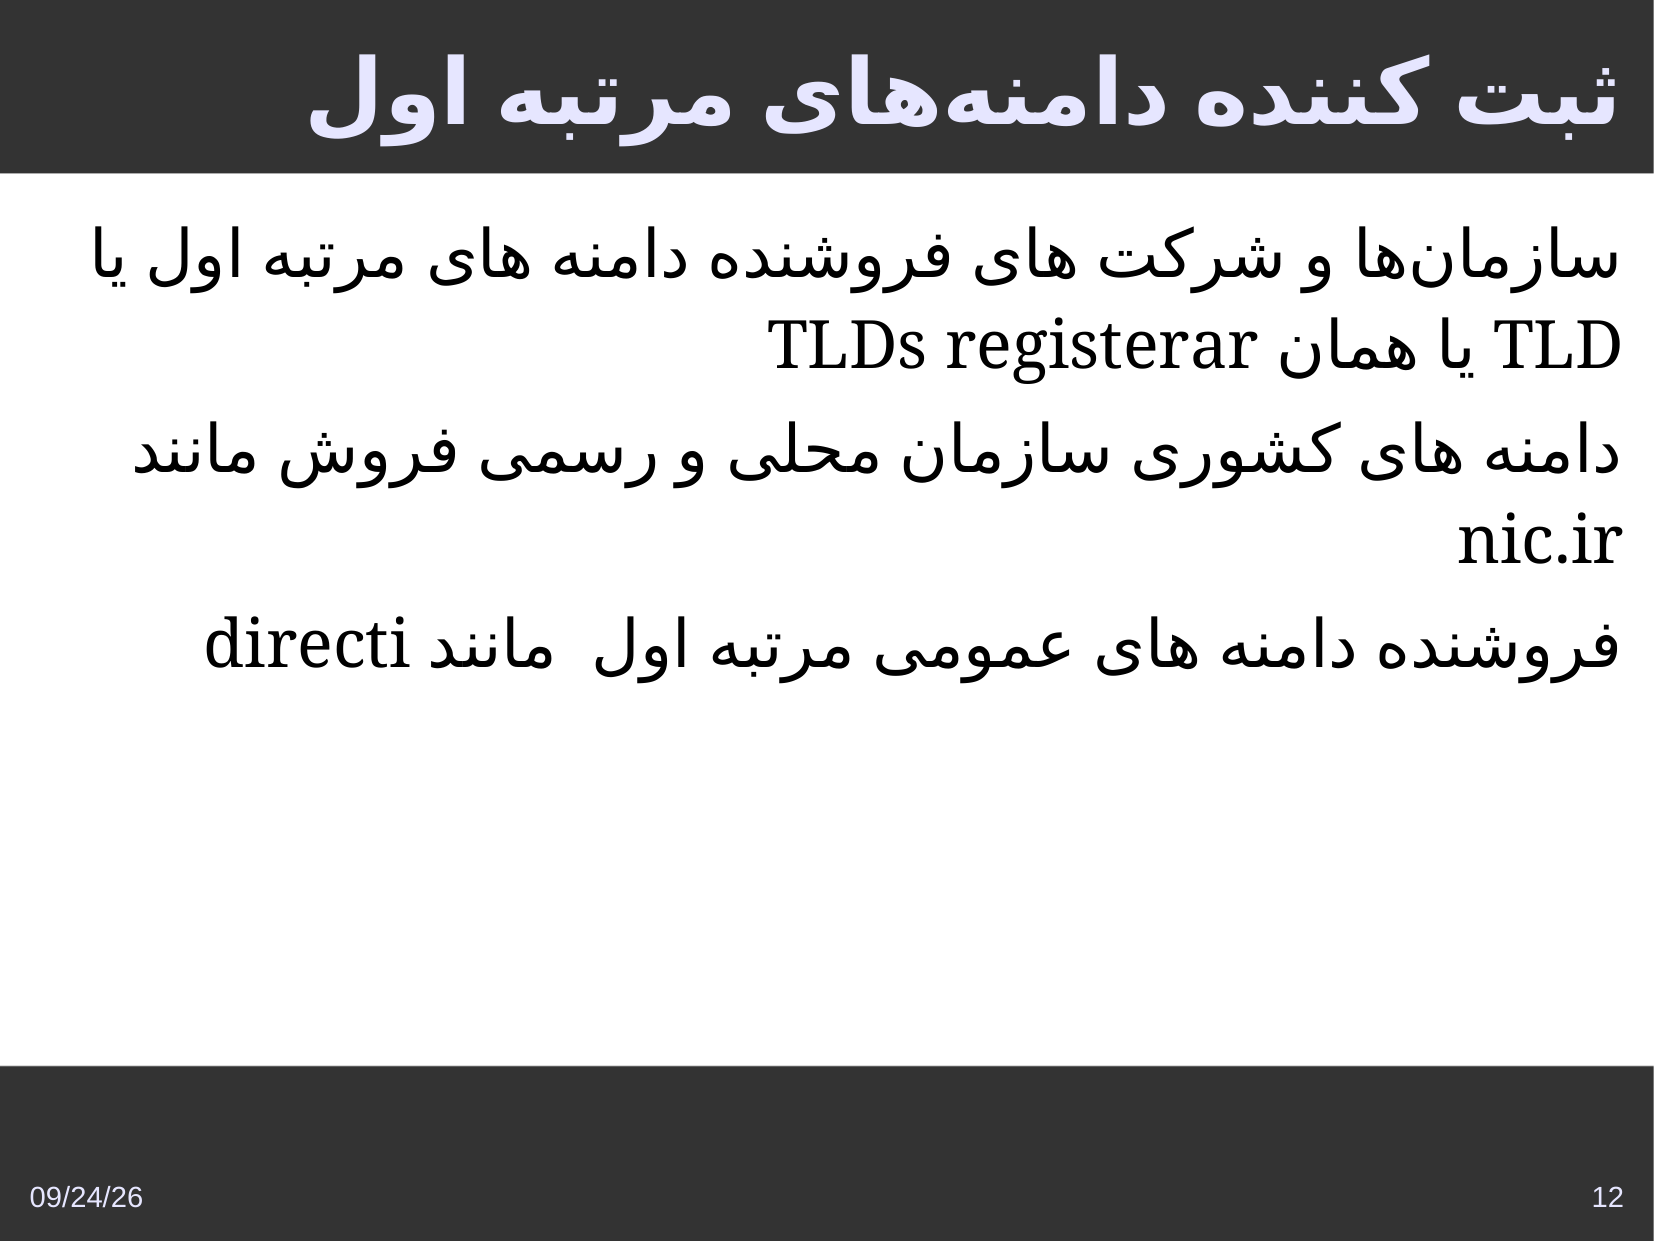

# ثبت کننده دامنه‌های مرتبه اول
سازمان‌ها و شرکت های فروشنده دامنه های مرتبه اول یا TLD یا همان TLDs registerar
دامنه های کشوری سازمان محلی و رسمی فروش مانند nic.ir
فروشنده دامنه های عمومی مرتبه اول مانند directi
12